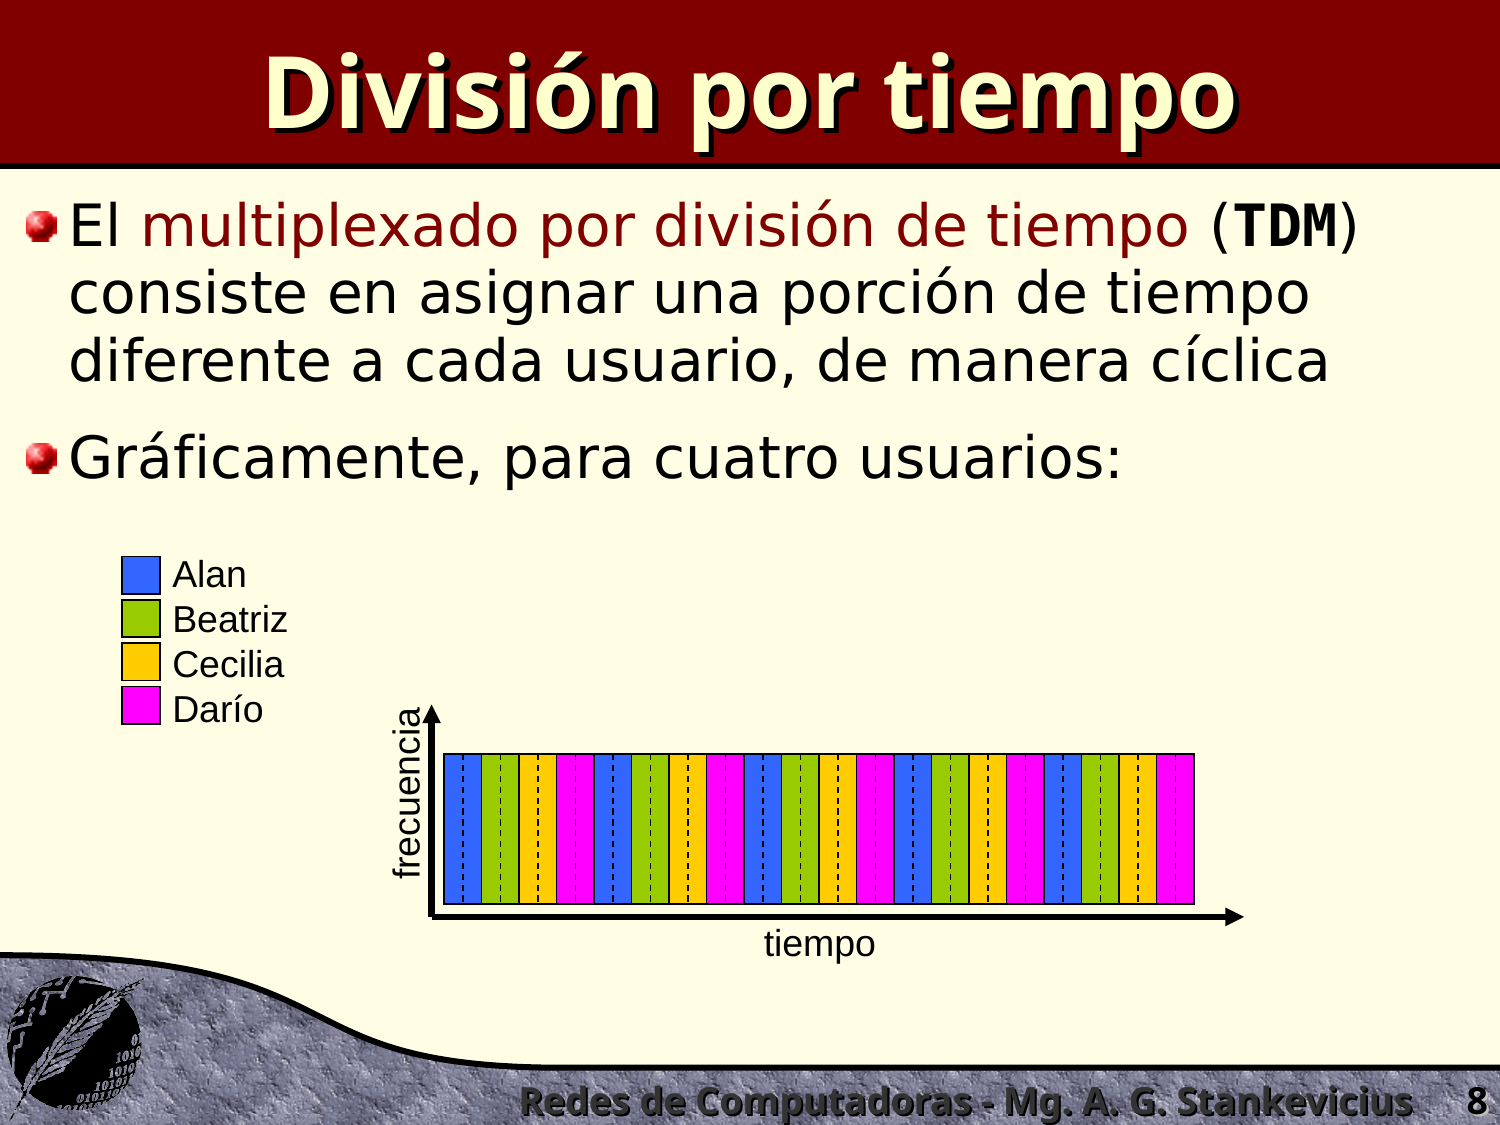

# División por tiempo
El multiplexado por división de tiempo (TDM) consiste en asignar una porción de tiempo diferente a cada usuario, de manera cíclica
Gráficamente, para cuatro usuarios:
Alan
Beatriz
Cecilia
Darío
frecuencia
tiempo
8